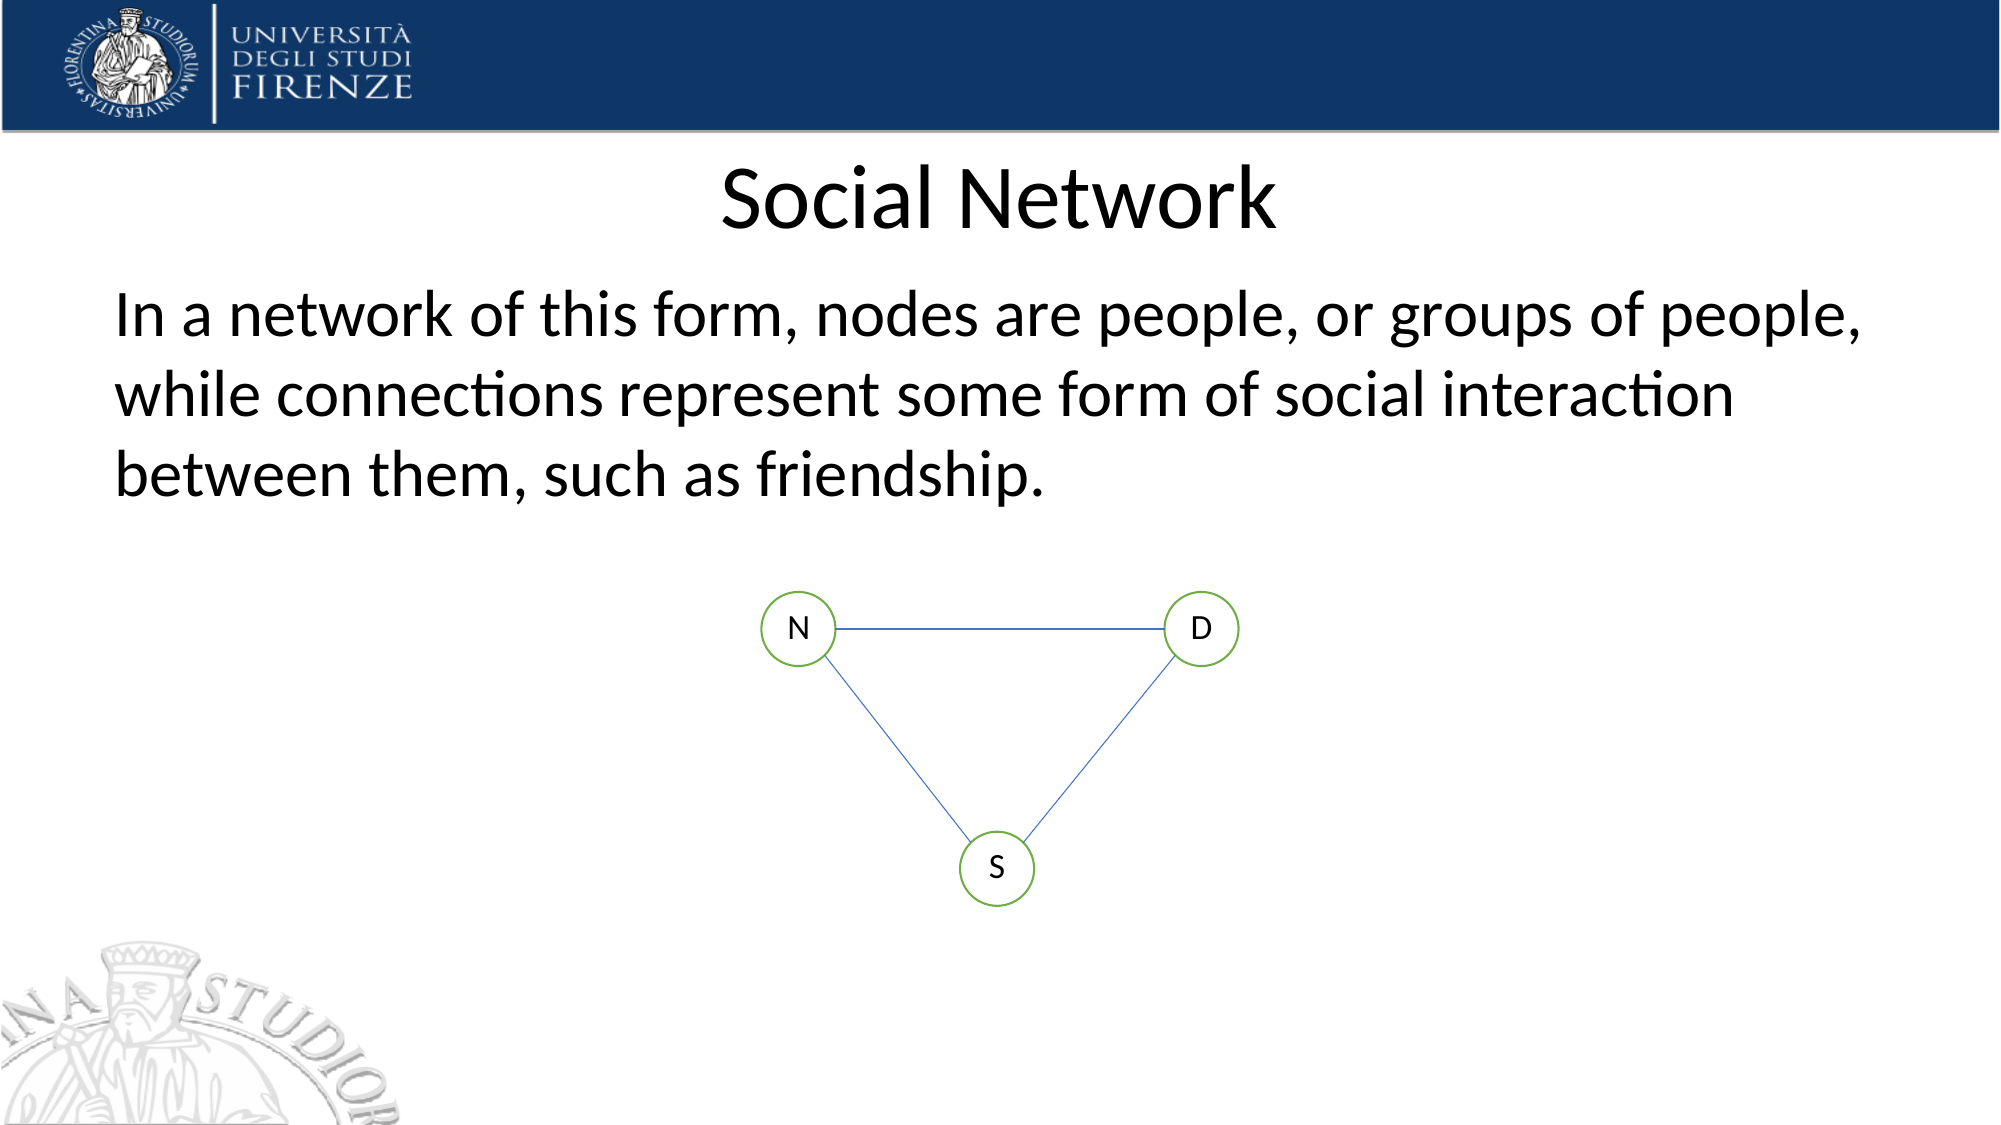

# Social Network
In a network of this form, nodes are people, or groups of people, while connections represent some form of social interaction between them, such as friendship.
N
D
S